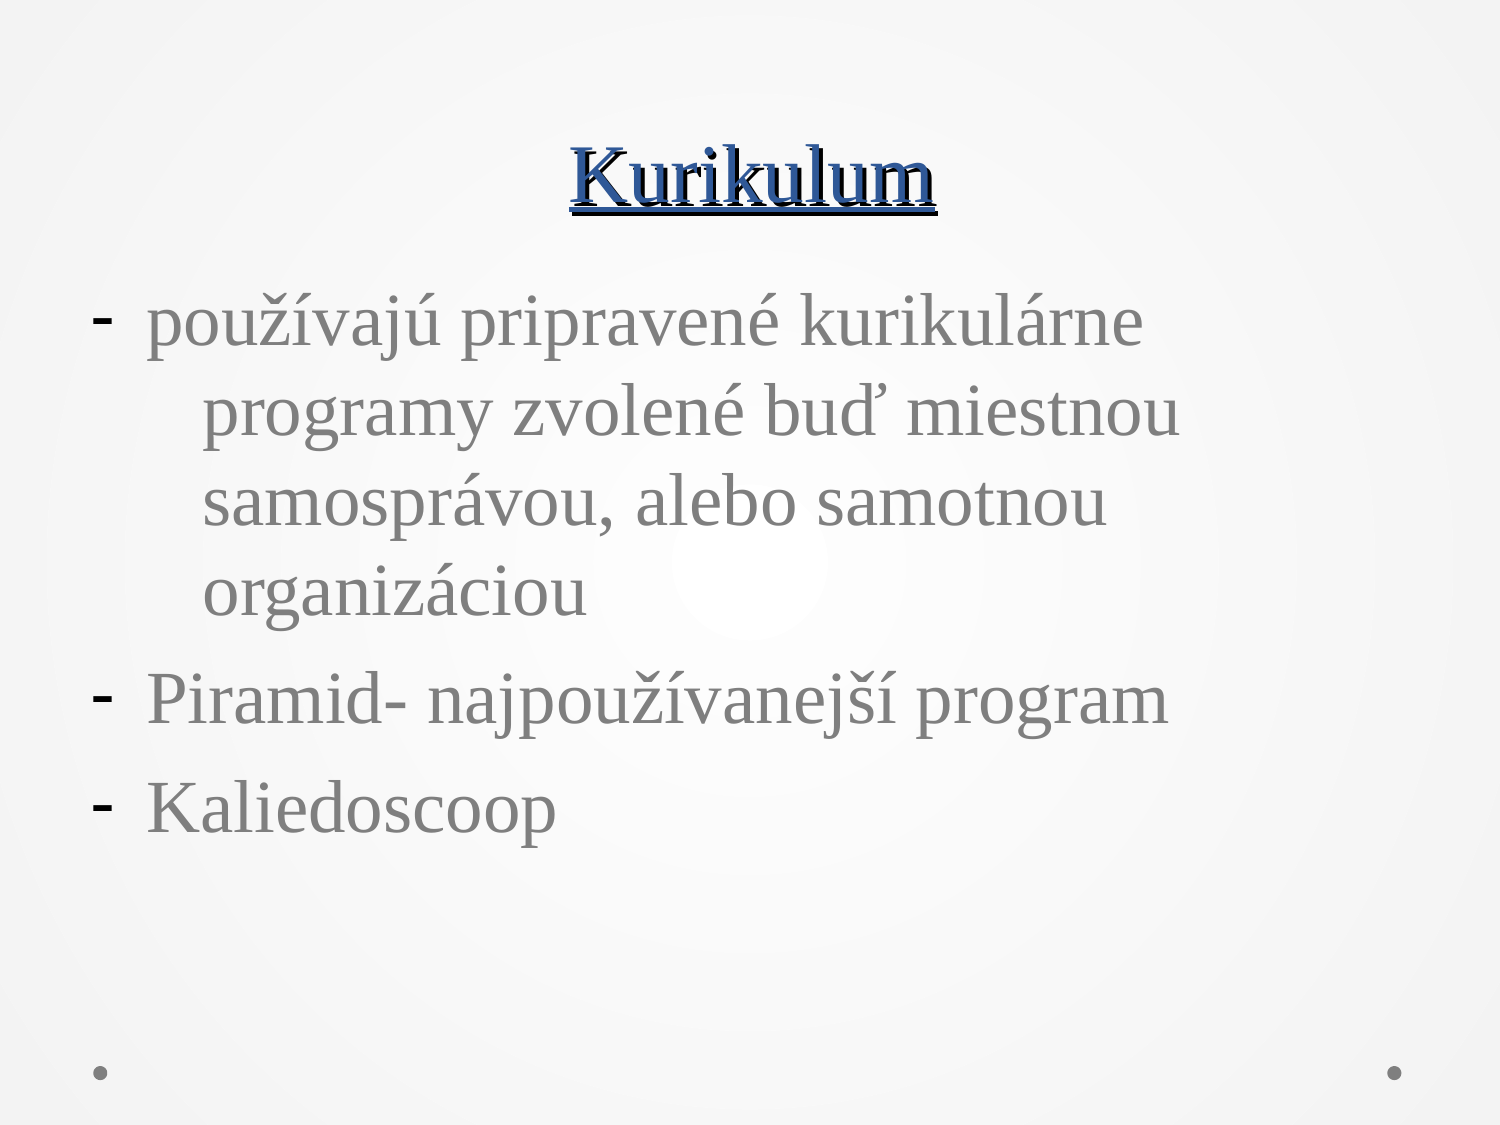

# Kurikulum
používajú pripravené kurikulárne programy zvolené buď miestnou samosprávou, alebo samotnou organizáciou
Piramid- najpoužívanejší program
Kaliedoscoop